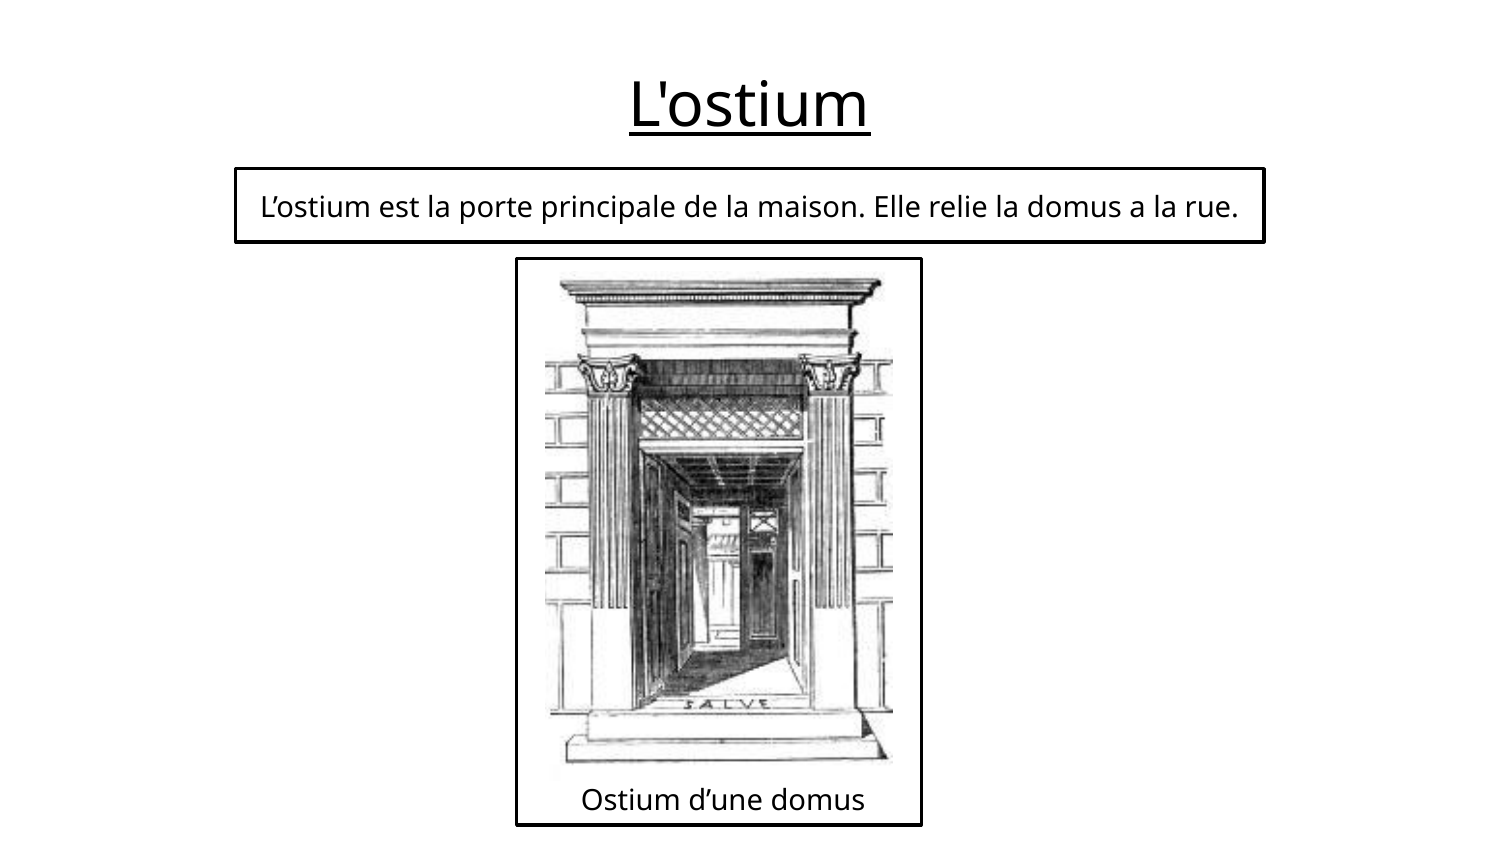

L'ostium
L’ostium est la porte principale de la maison. Elle relie la domus a la rue.
Ostium d’une domus